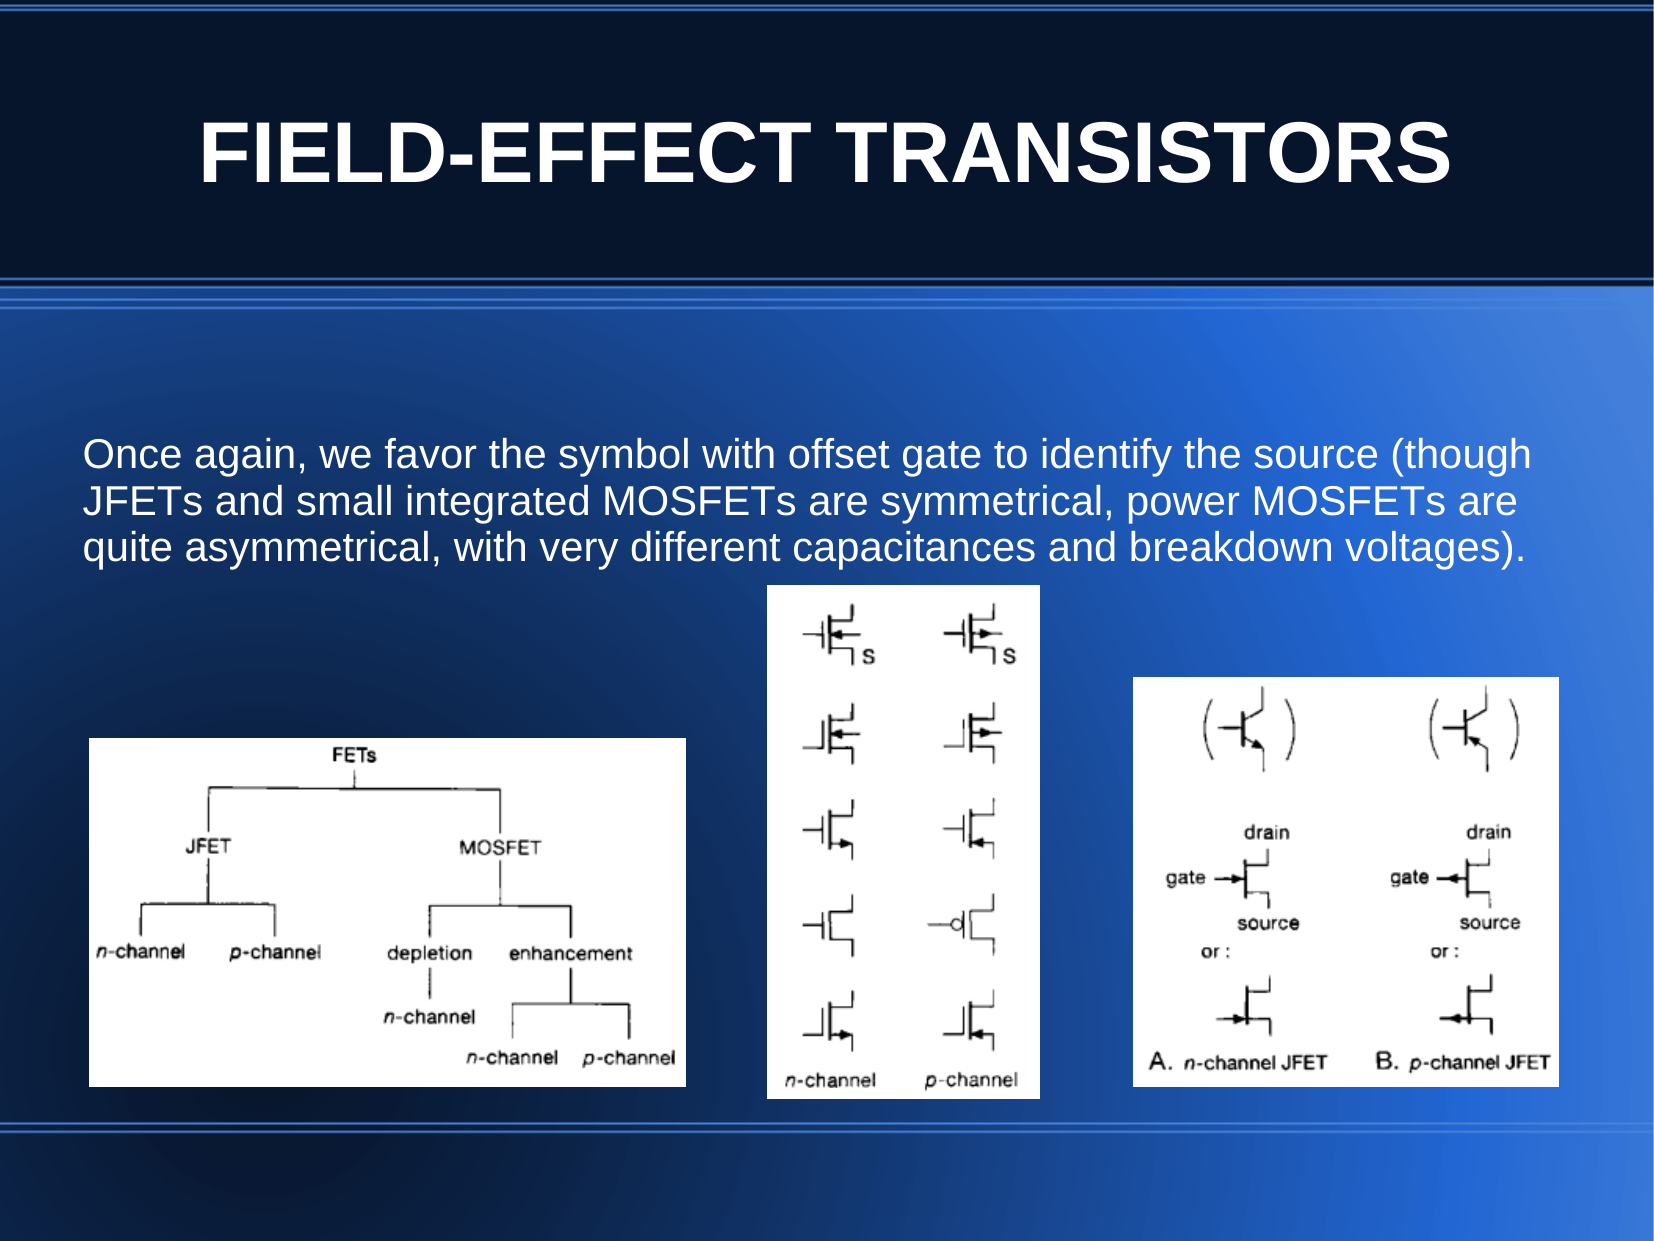

# FIELD-EFFECT TRANSISTORS
Once again, we favor the symbol with offset gate to identify the source (though JFETs and small integrated MOSFETs are symmetrical, power MOSFETs are quite asymmetrical, with very different capacitances and breakdown voltages).